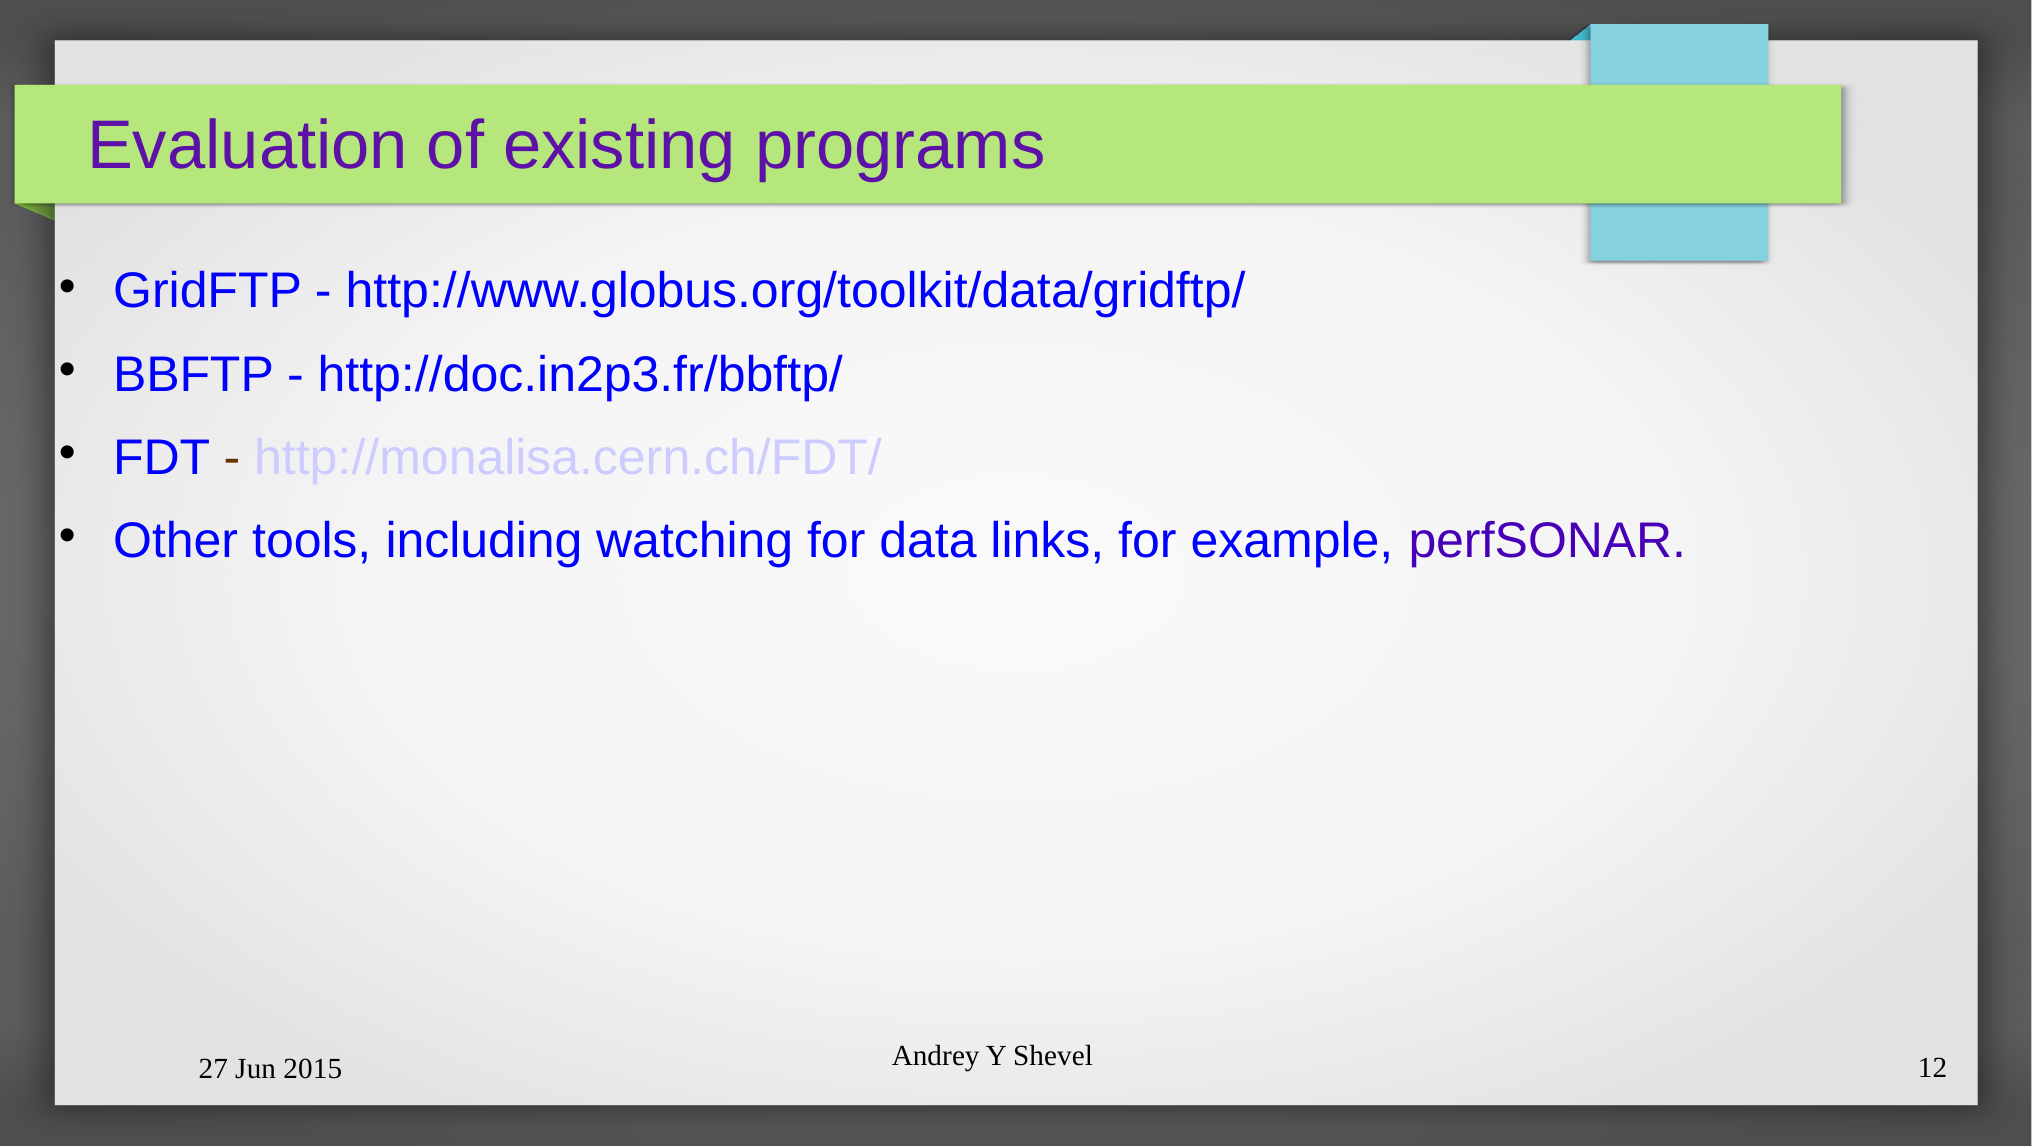

# Evaluation of existing programs
GridFTP - http://www.globus.org/toolkit/data/gridftp/
BBFTP - http://doc.in2p3.fr/bbftp/
FDT - http://monalisa.cern.ch/FDT/
Other tools, including watching for data links, for example, perfSONAR.
12
15 April 2013